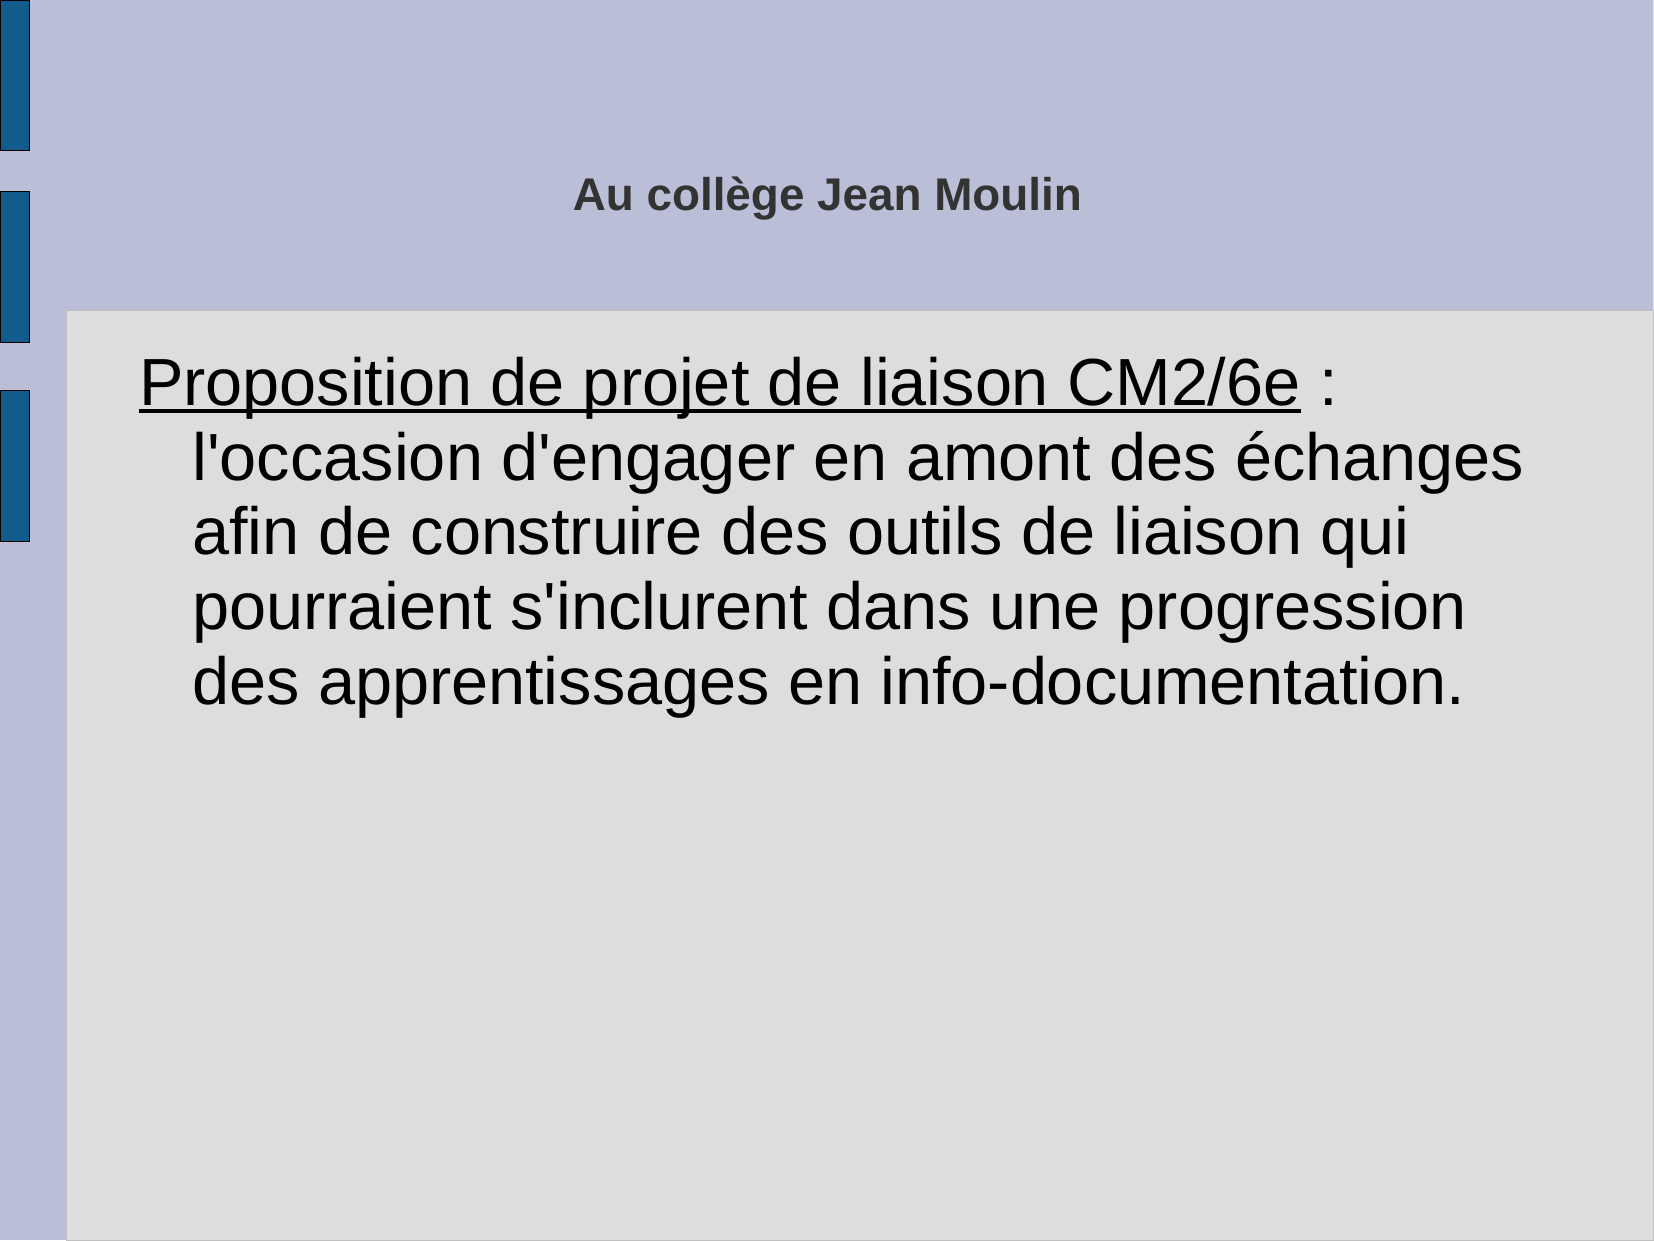

# Au collège Jean Moulin
Proposition de projet de liaison CM2/6e : l'occasion d'engager en amont des échanges afin de construire des outils de liaison qui pourraient s'inclurent dans une progression des apprentissages en info-documentation.